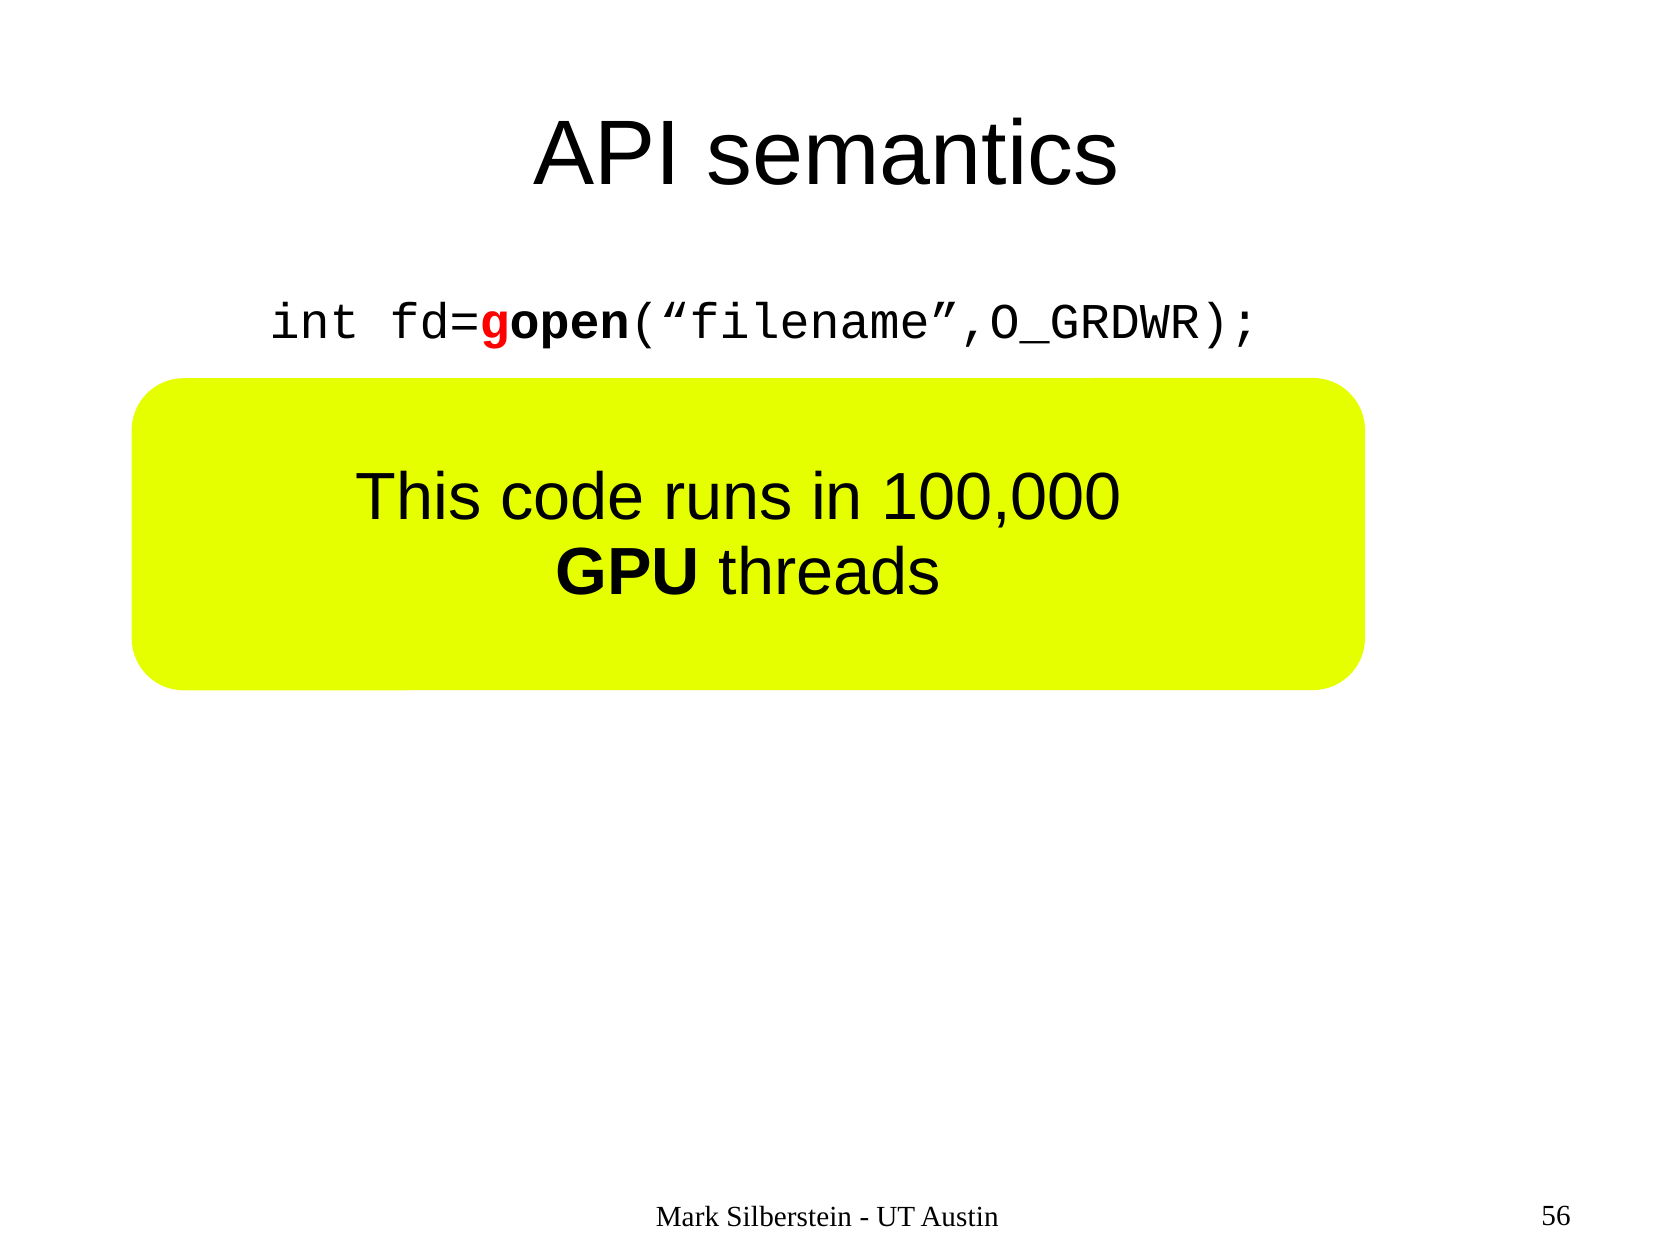

# API semantics
 int fd=gopen(“filename”,O_GRDWR);
This code runs in 100,000
GPU threads
56
Mark Silberstein - UT Austin